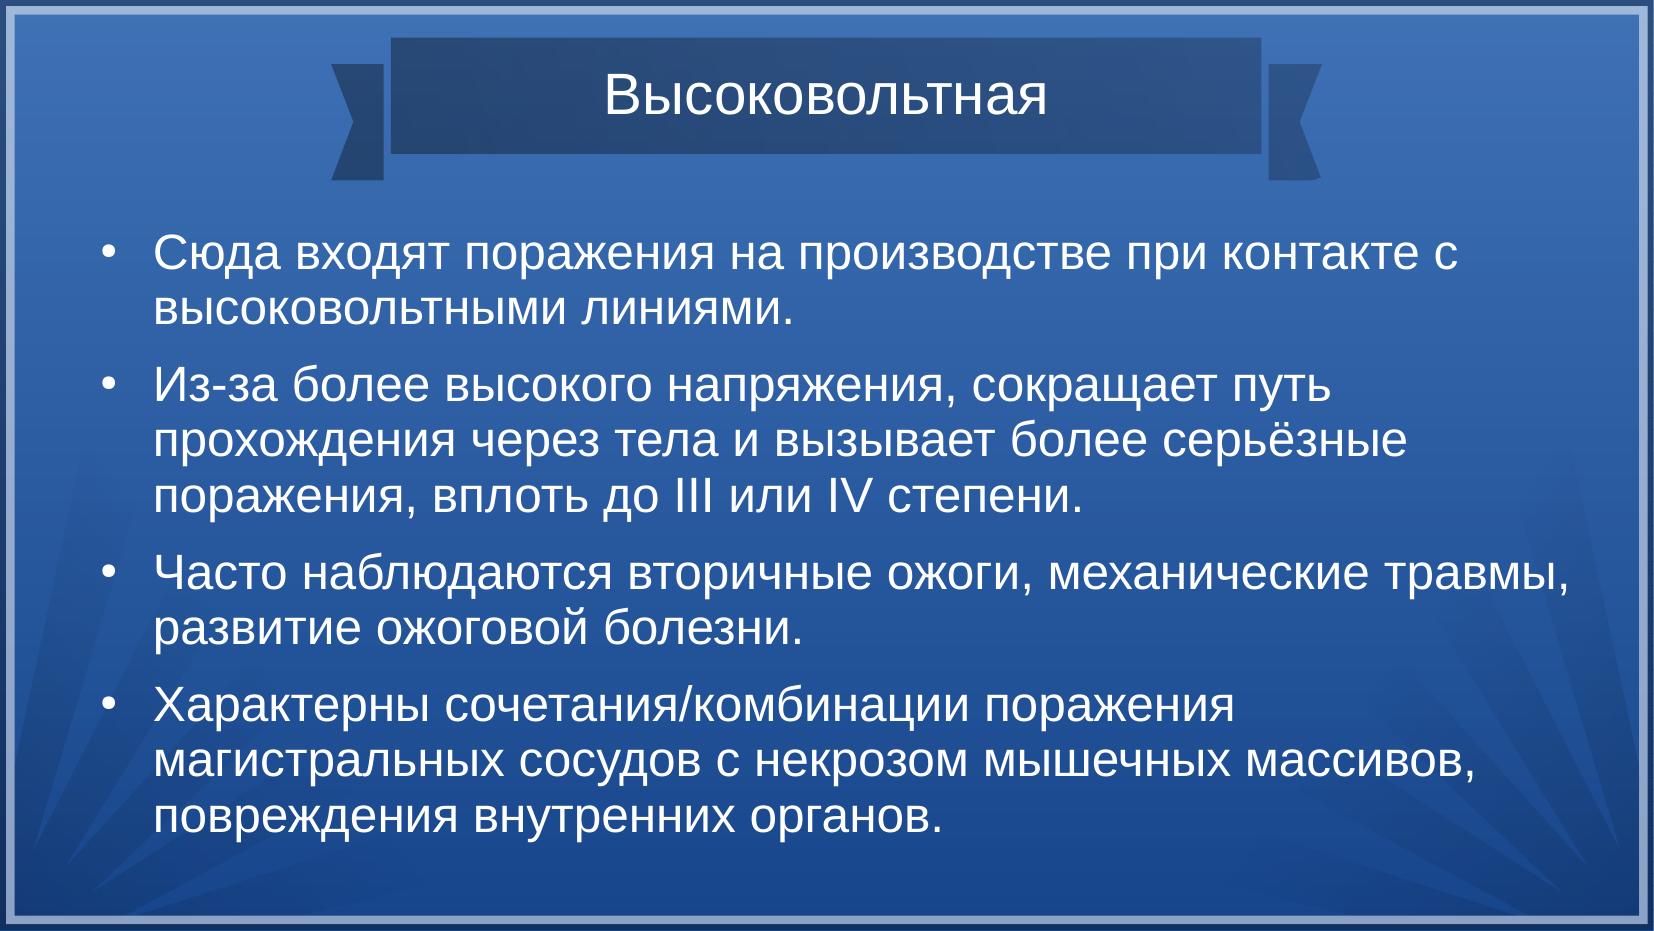

# Высоковольтная
Сюда входят поражения на производстве при контакте с высоковольтными линиями.
Из-за более высокого напряжения, сокращает путь прохождения через тела и вызывает более серьёзные поражения, вплоть до III или IV степени.
Часто наблюдаются вторичные ожоги, механические травмы, развитие ожоговой болезни.
Характерны сочетания/комбинации поражения магистральных сосудов с некрозом мышечных массивов, повреждения внутренних органов.